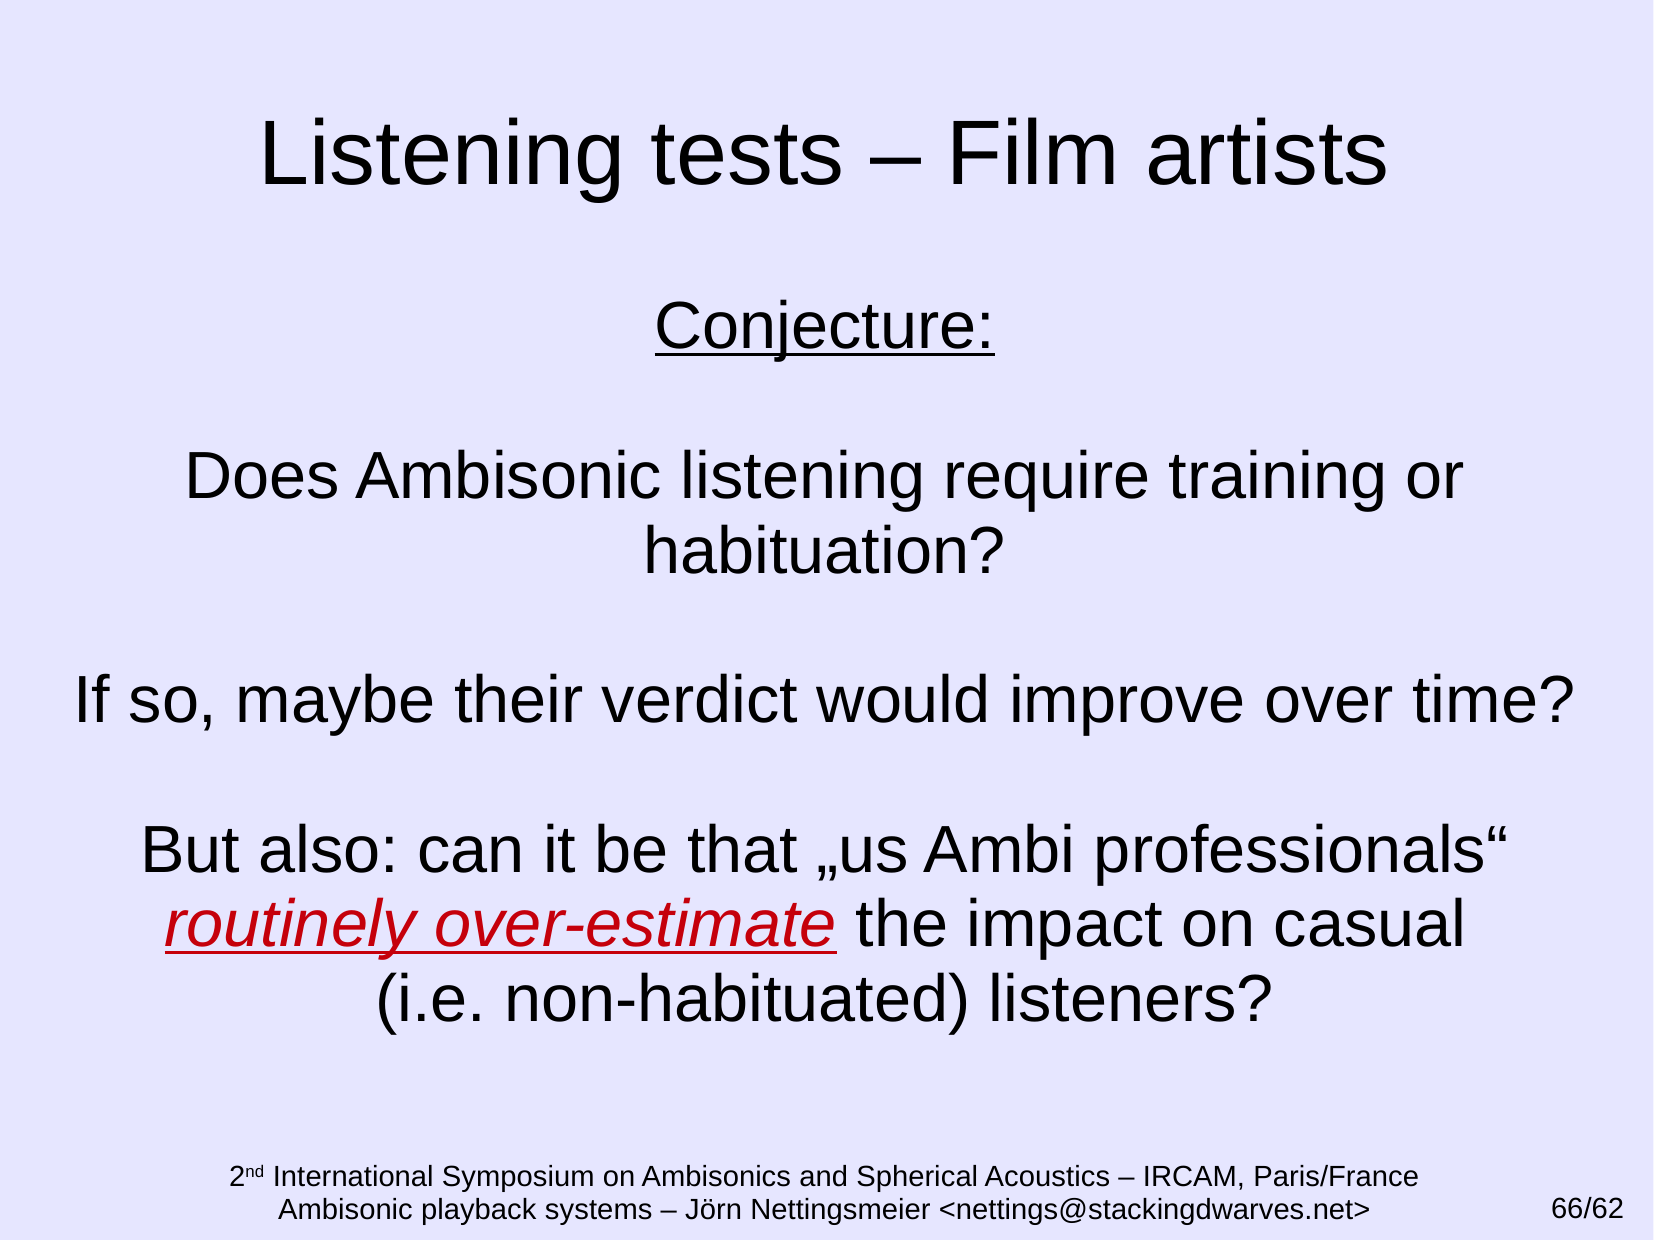

# Listening tests – Film artists
Conjecture:
Does Ambisonic listening require training or habituation?
If so, maybe their verdict would improve over time?
But also: can it be that „us Ambi professionals“ routinely over-estimate the impact on casual
(i.e. non-habituated) listeners?